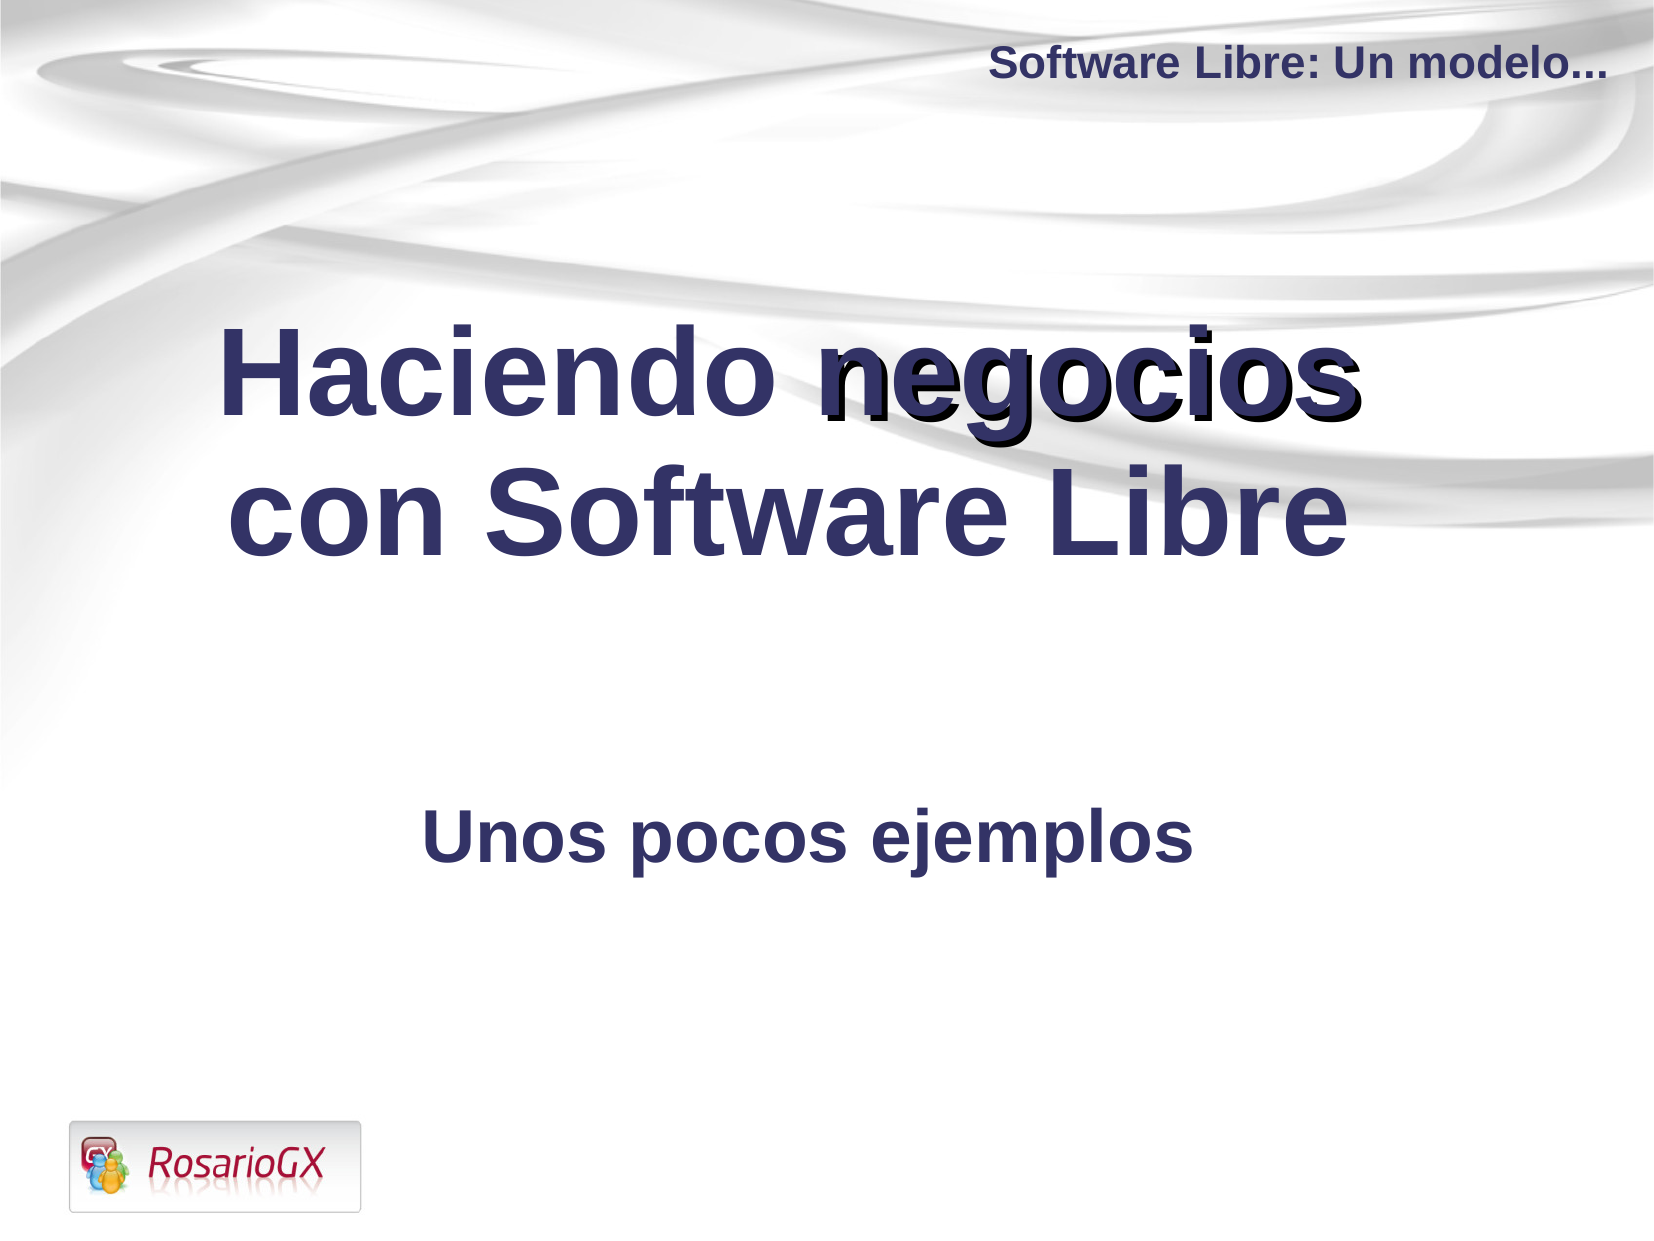

Software Libre: Un modelo...
Haciendo negocios con Software Libre
Unos pocos ejemplos